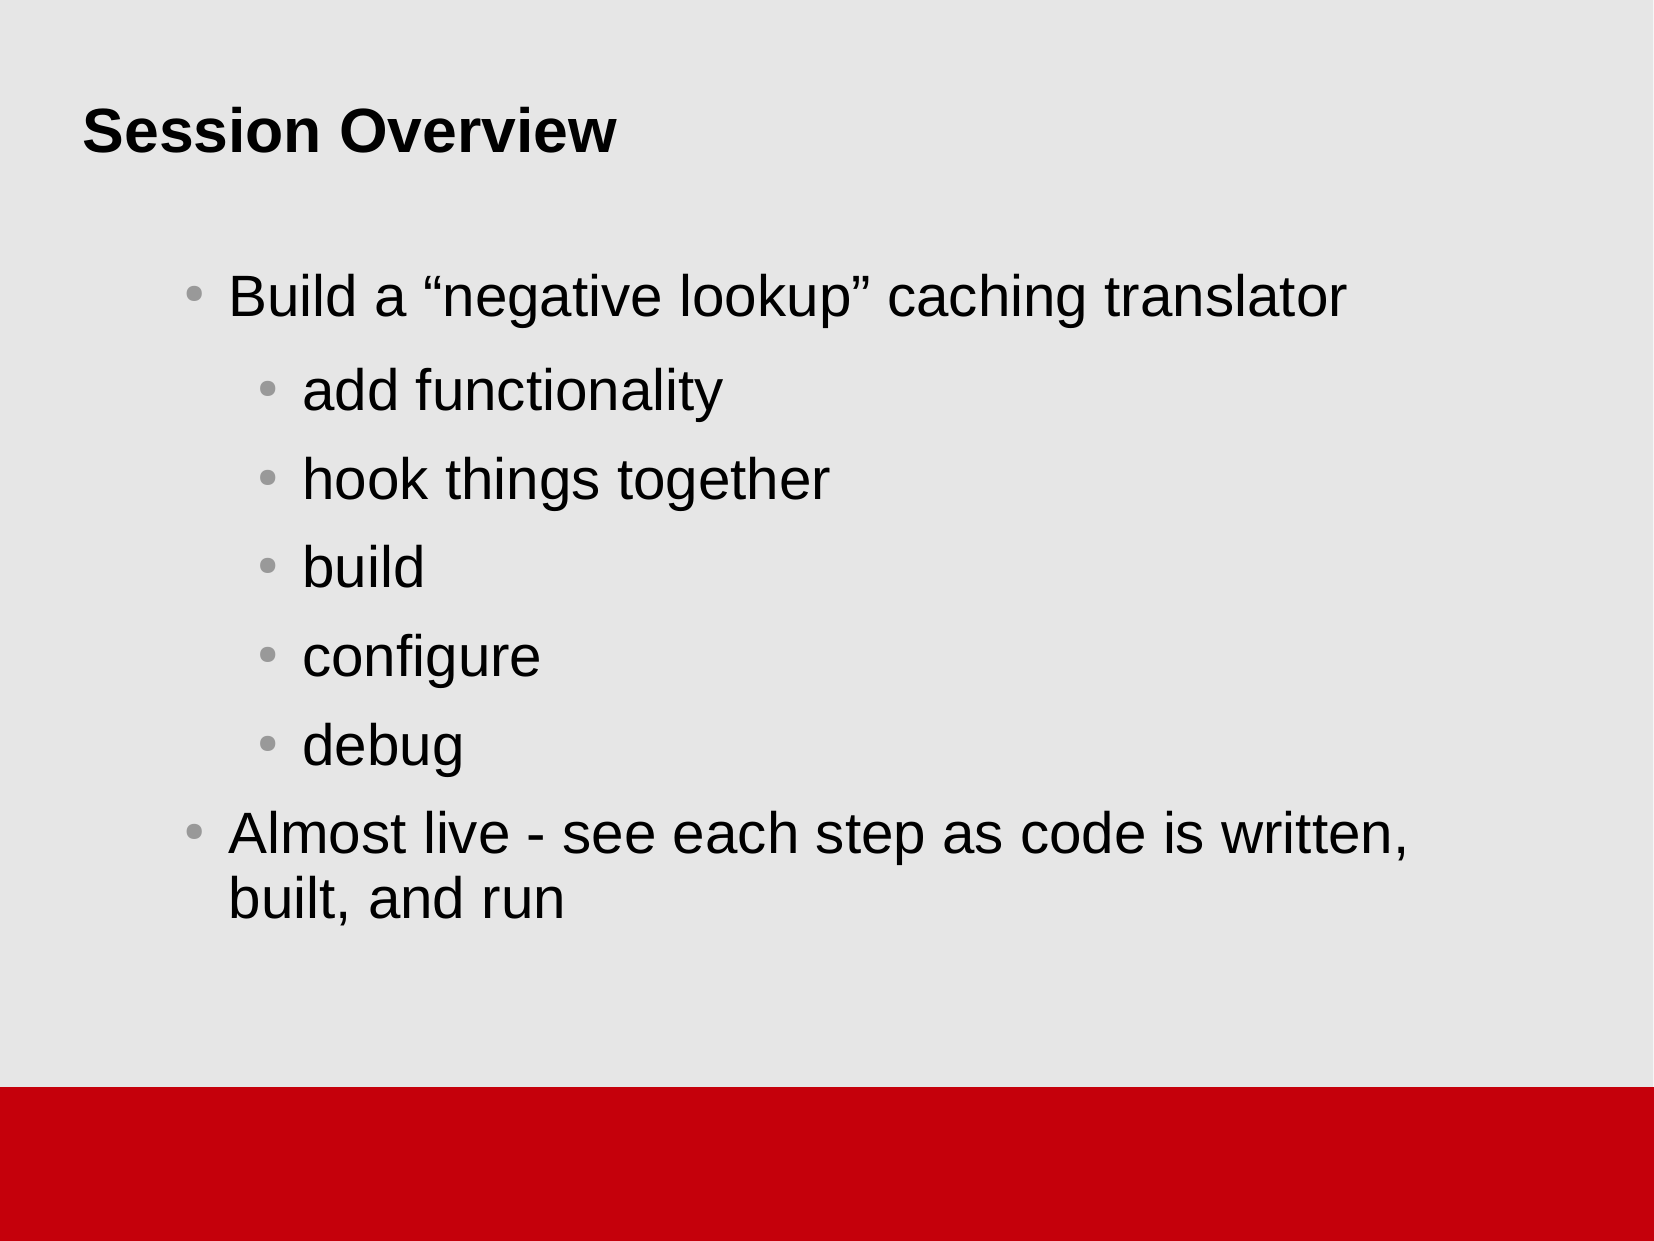

# Session Overview
Build a “negative lookup” caching translator
add functionality
hook things together
build
configure
debug
Almost live - see each step as code is written, built, and run